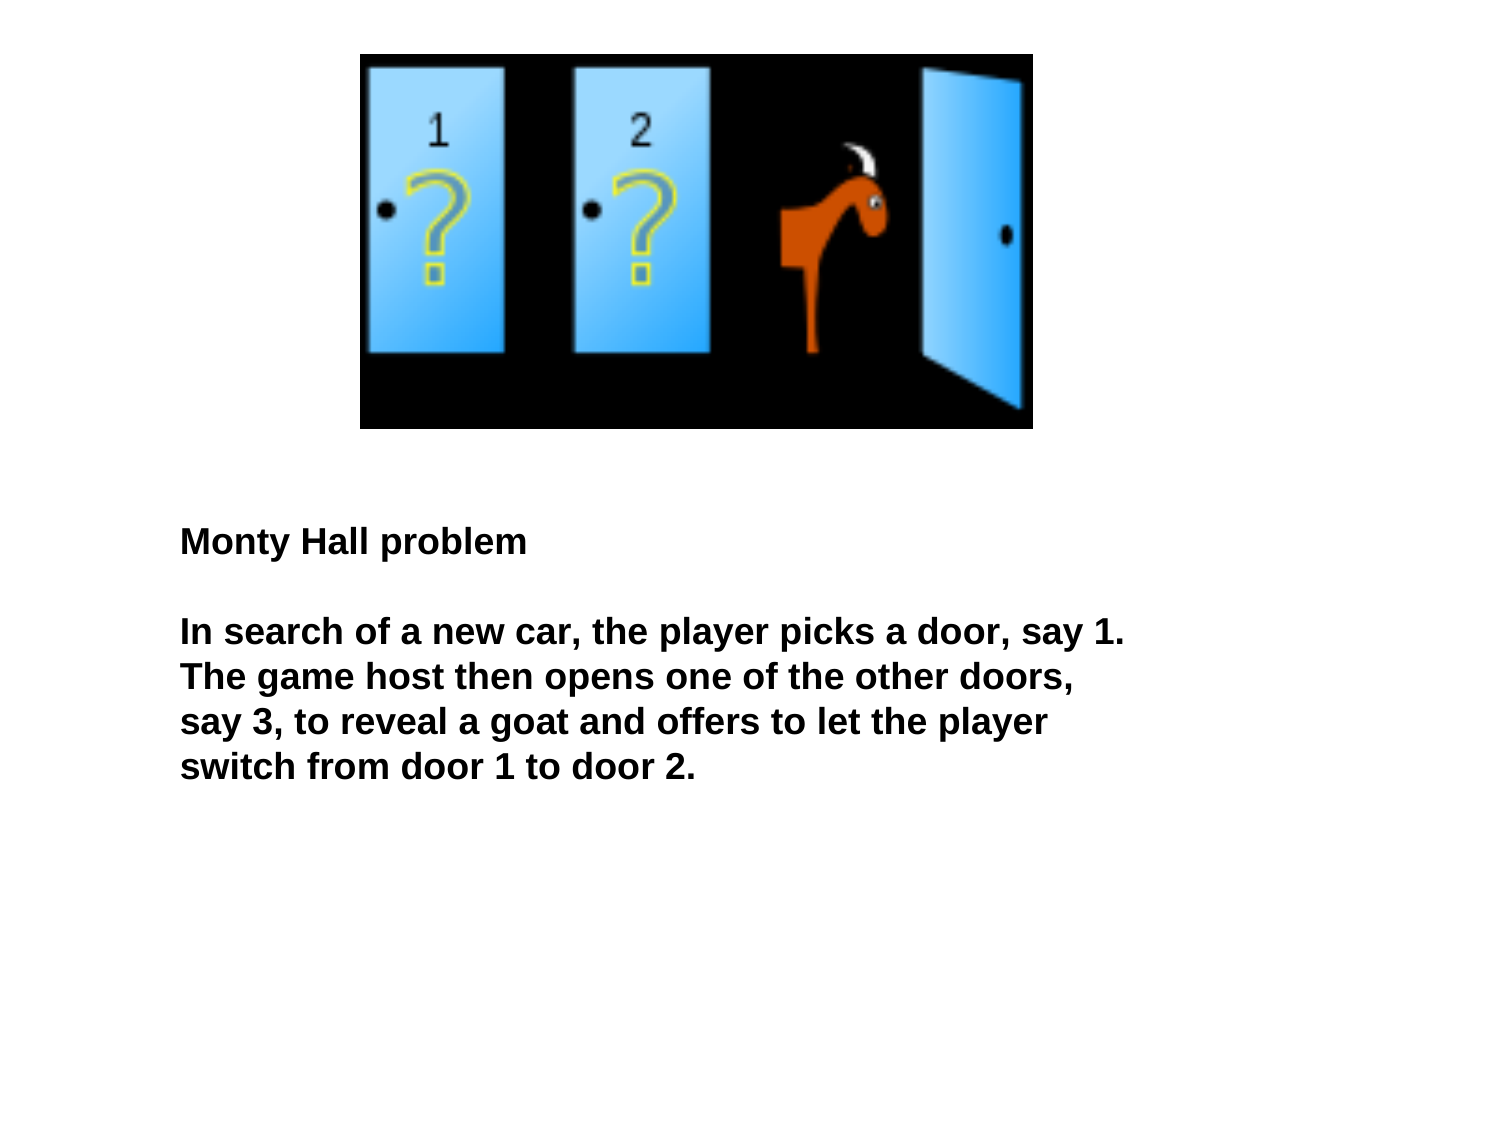

Monty Hall problem
In search of a new car, the player picks a door, say 1.
The game host then opens one of the other doors,
say 3, to reveal a goat and offers to let the player
switch from door 1 to door 2.